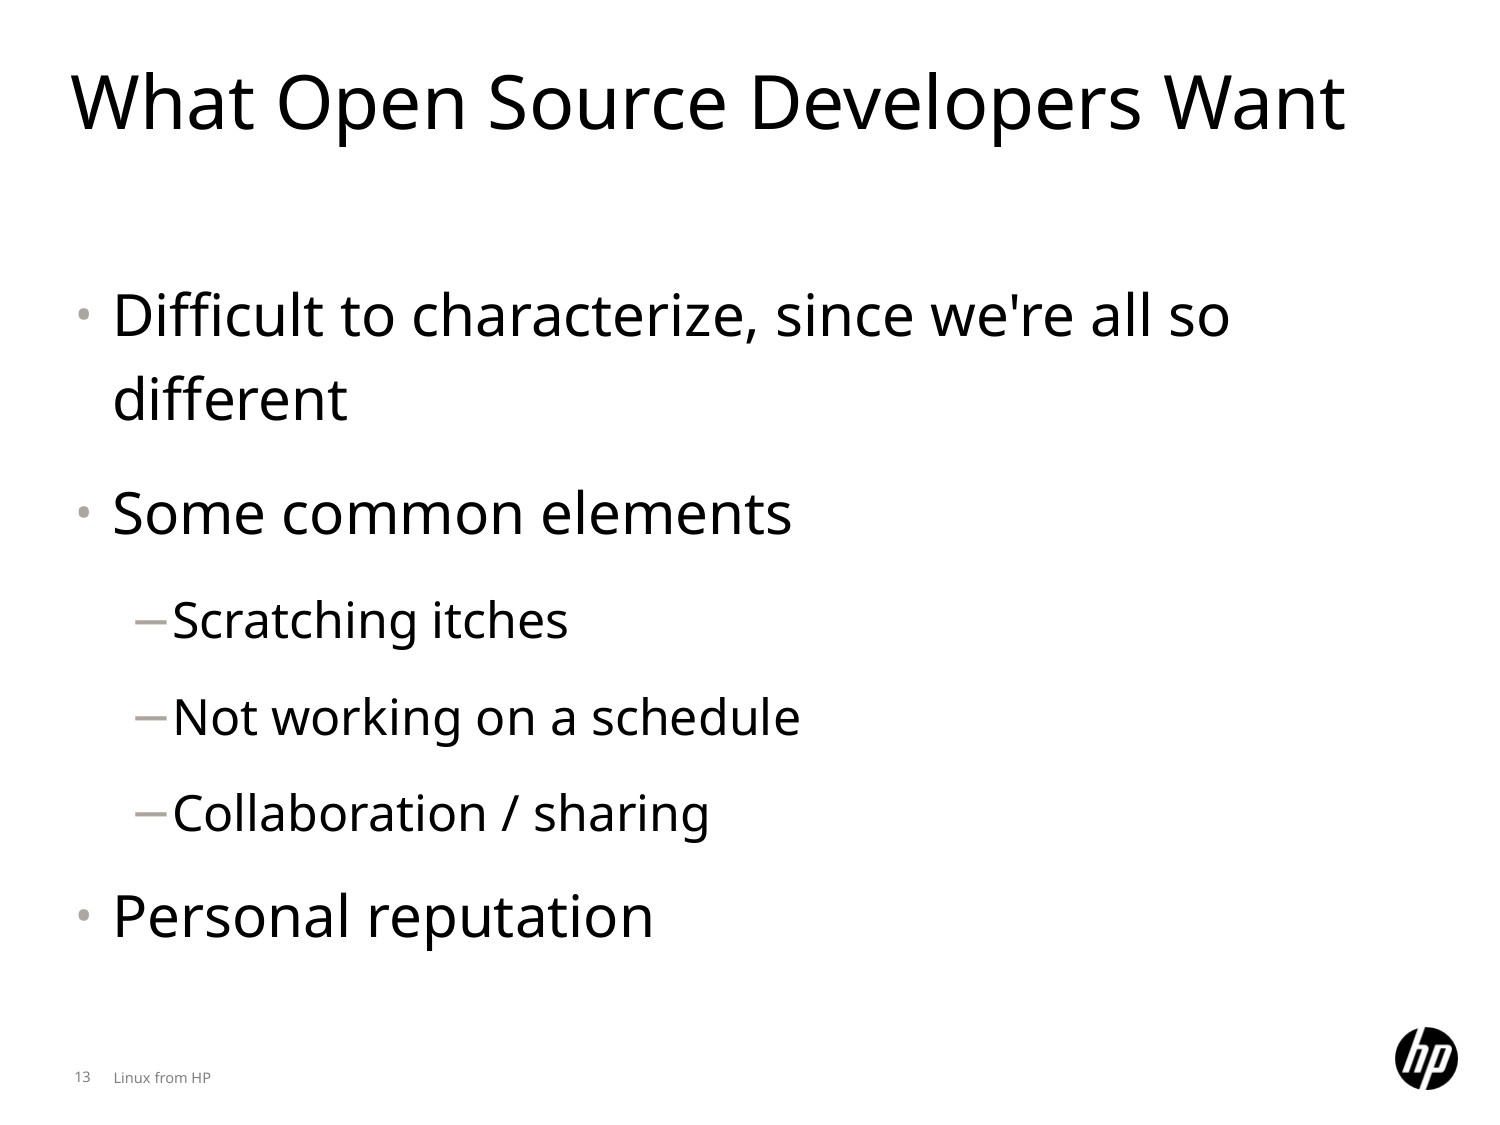

# What Open Source Developers Want
Difficult to characterize, since we're all so different
Some common elements
Scratching itches
Not working on a schedule
Collaboration / sharing
Personal reputation